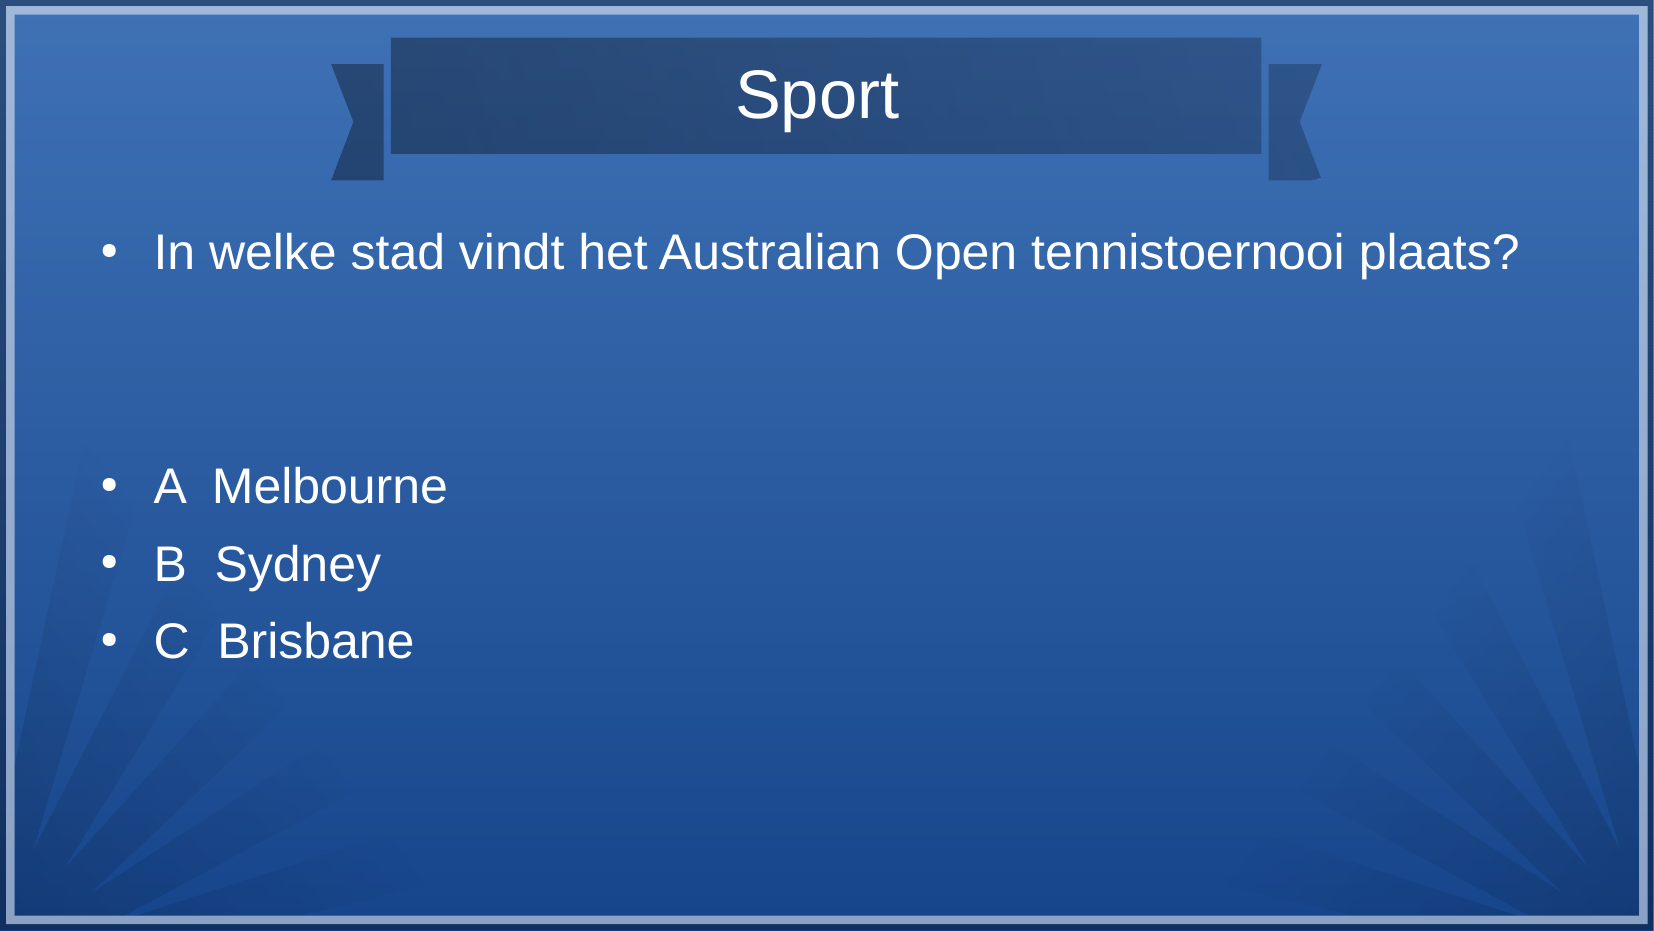

# Sport
In welke stad vindt het Australian Open tennistoernooi plaats?
A Melbourne
B Sydney
C Brisbane